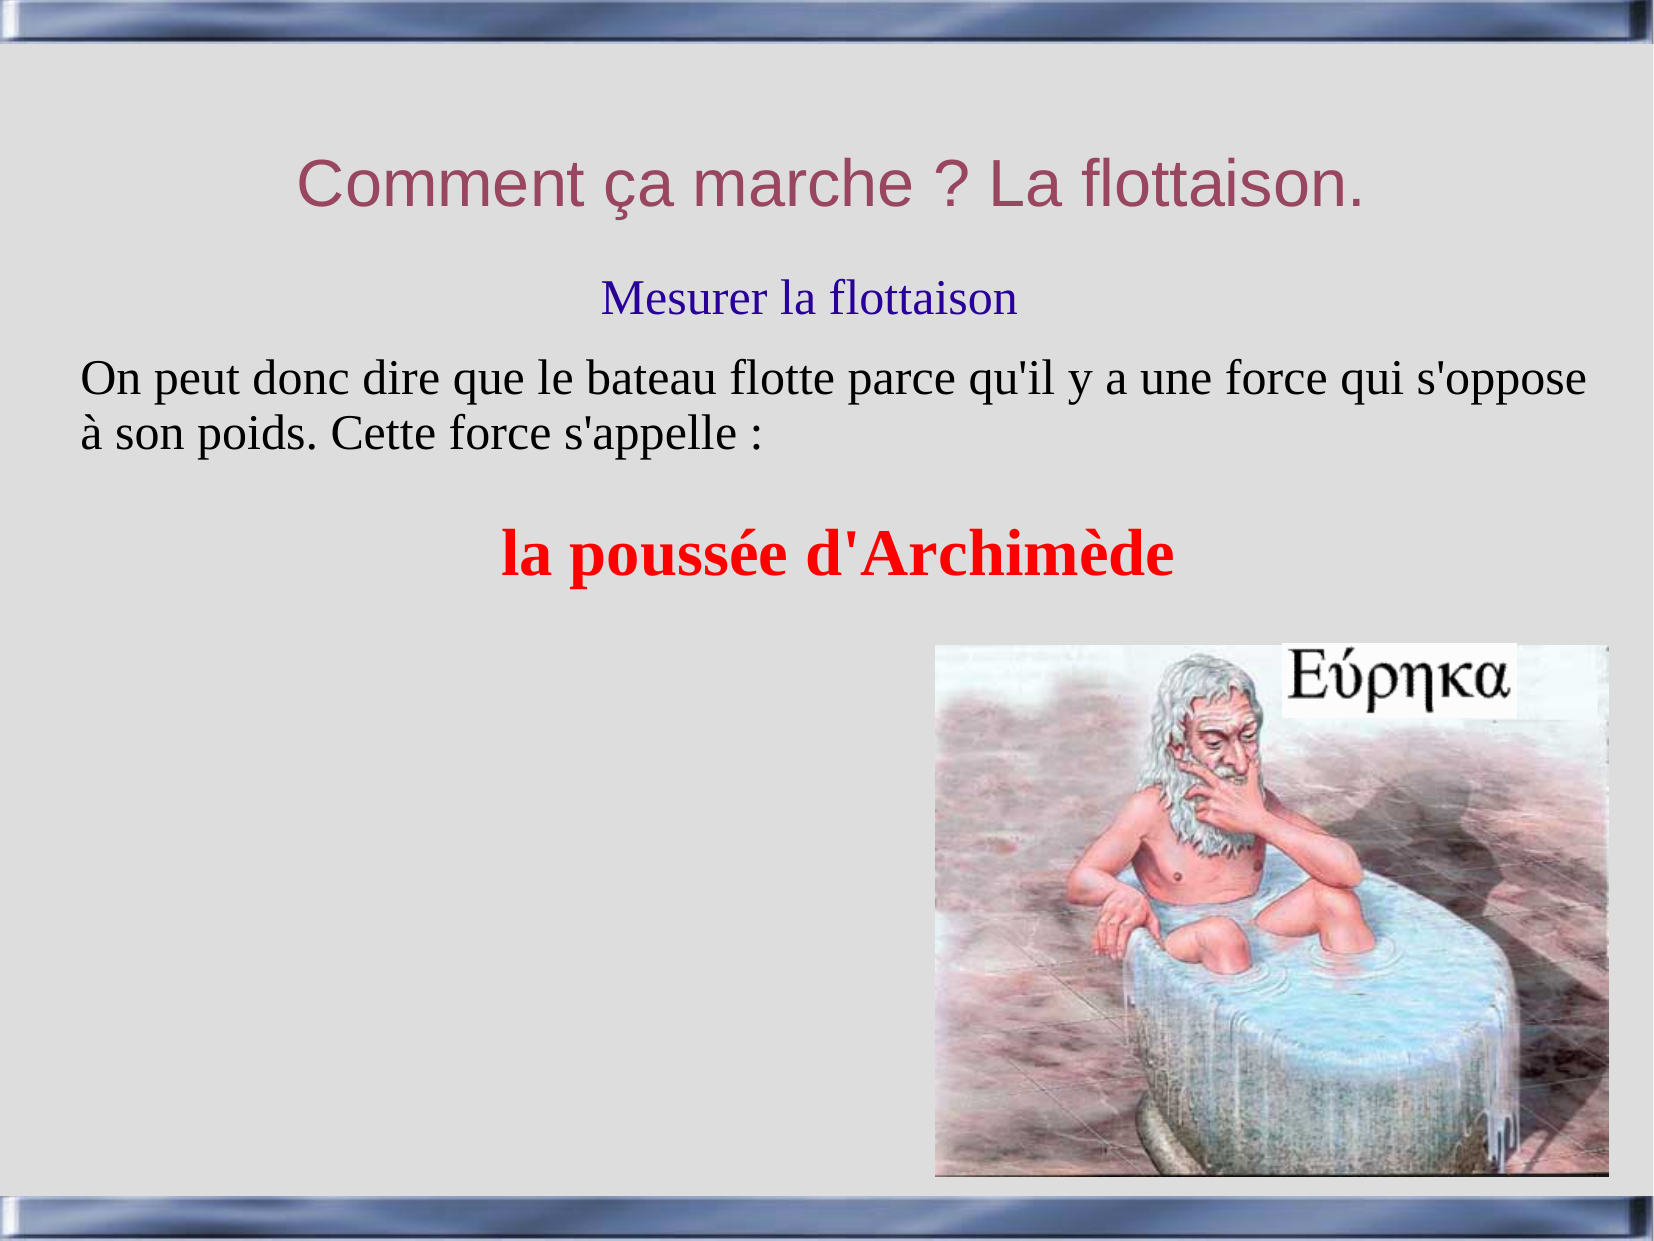

# Comment ça marche ? La flottaison.
Mesurer la flottaison
On peut donc dire que le bateau flotte parce qu'il y a une force qui s'oppose à son poids. Cette force s'appelle :
la poussée d'Archimède